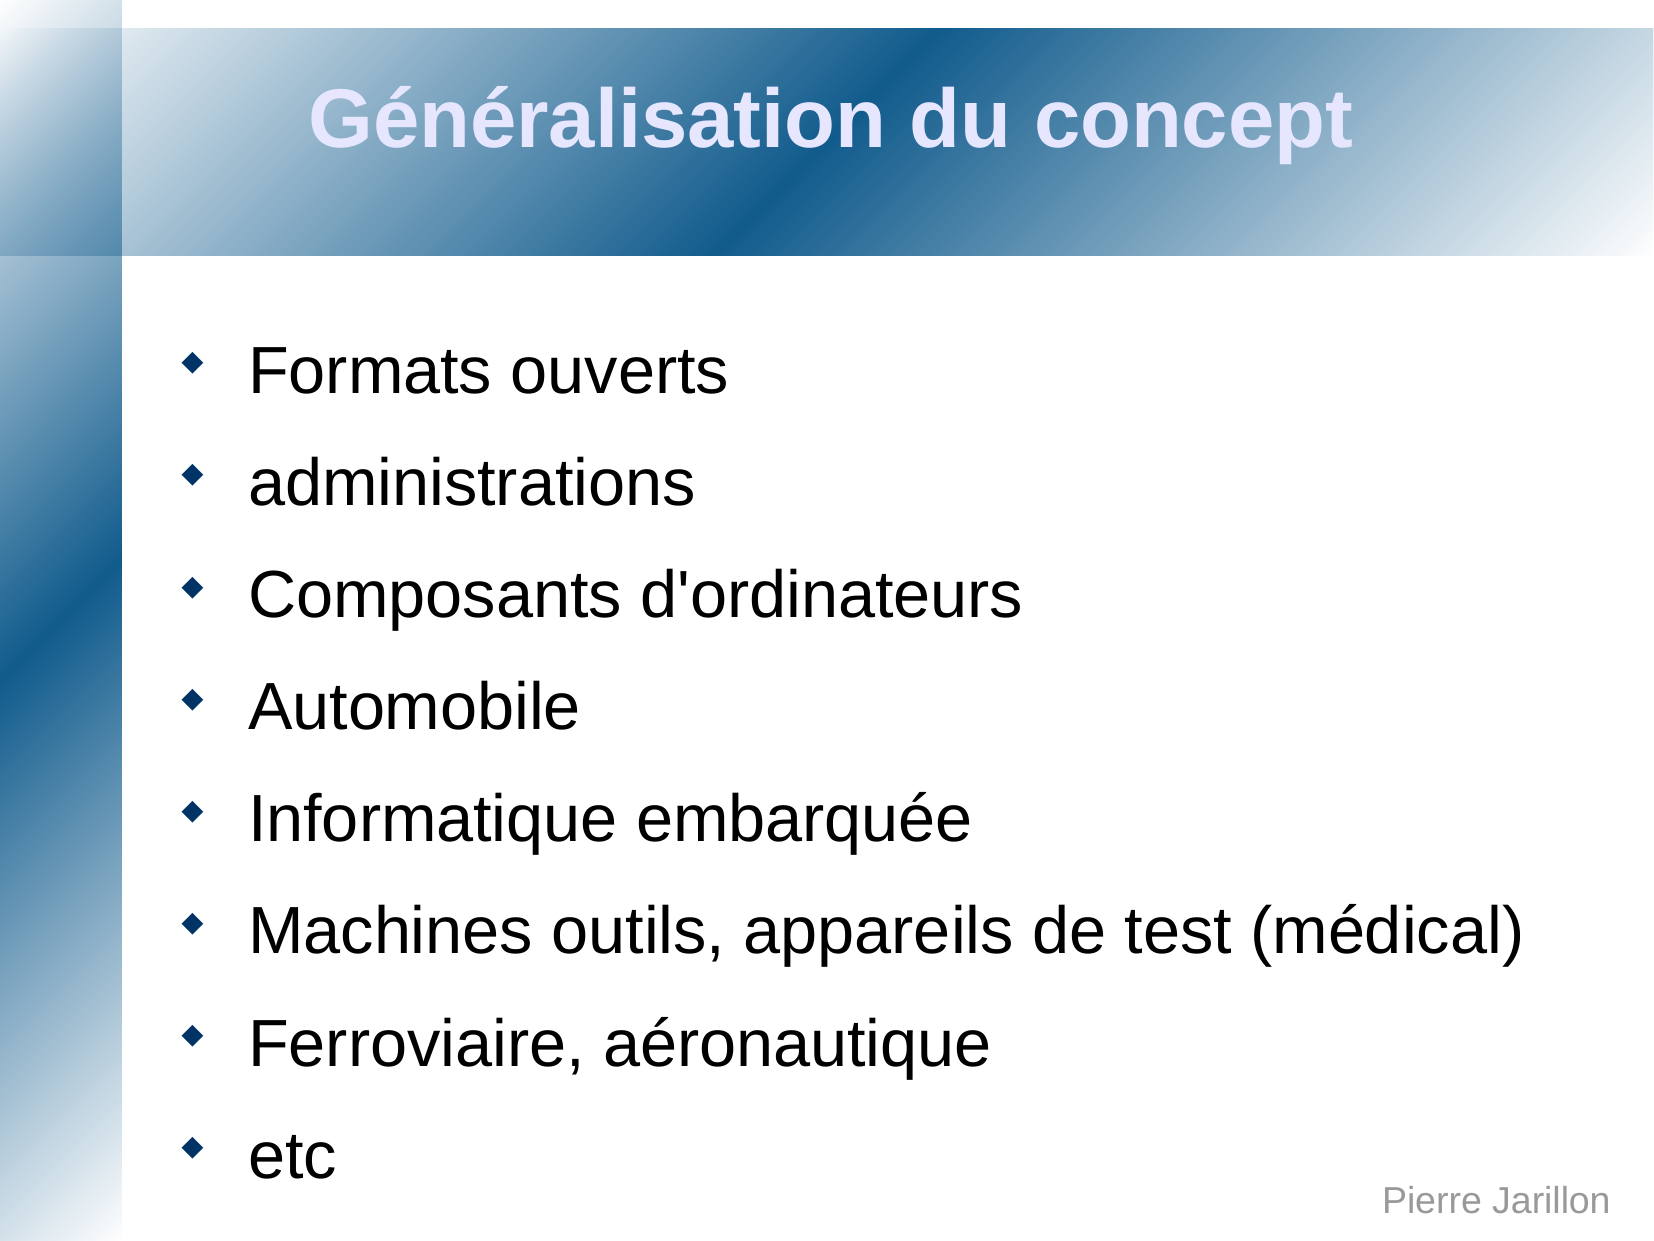

# Généralisation du concept
Formats ouverts
administrations
Composants d'ordinateurs
Automobile
Informatique embarquée
Machines outils, appareils de test (médical)
Ferroviaire, aéronautique
etc